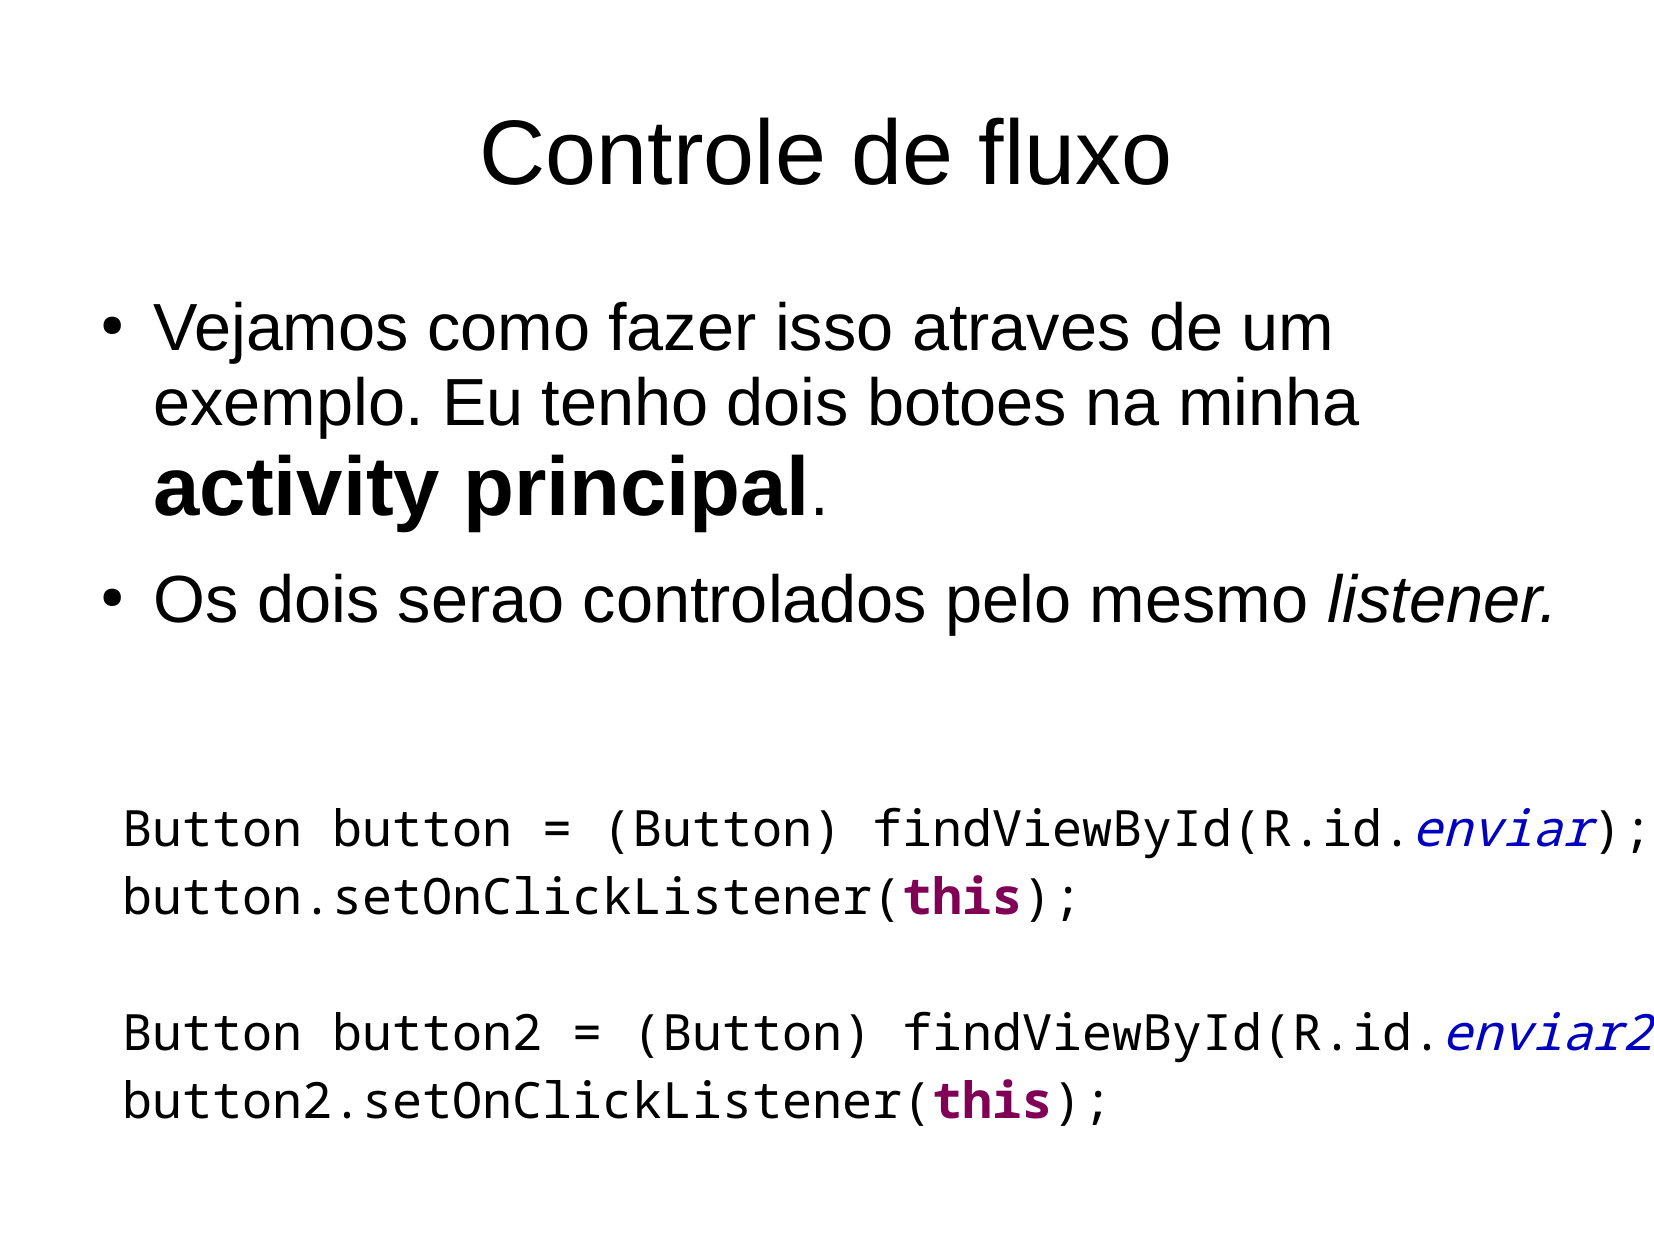

# Controle de fluxo
Vejamos como fazer isso atraves de um exemplo. Eu tenho dois botoes na minha activity principal.
Os dois serao controlados pelo mesmo listener.
Button button = (Button) findViewById(R.id.enviar);
button.setOnClickListener(this);
Button button2 = (Button) findViewById(R.id.enviar2);
button2.setOnClickListener(this);